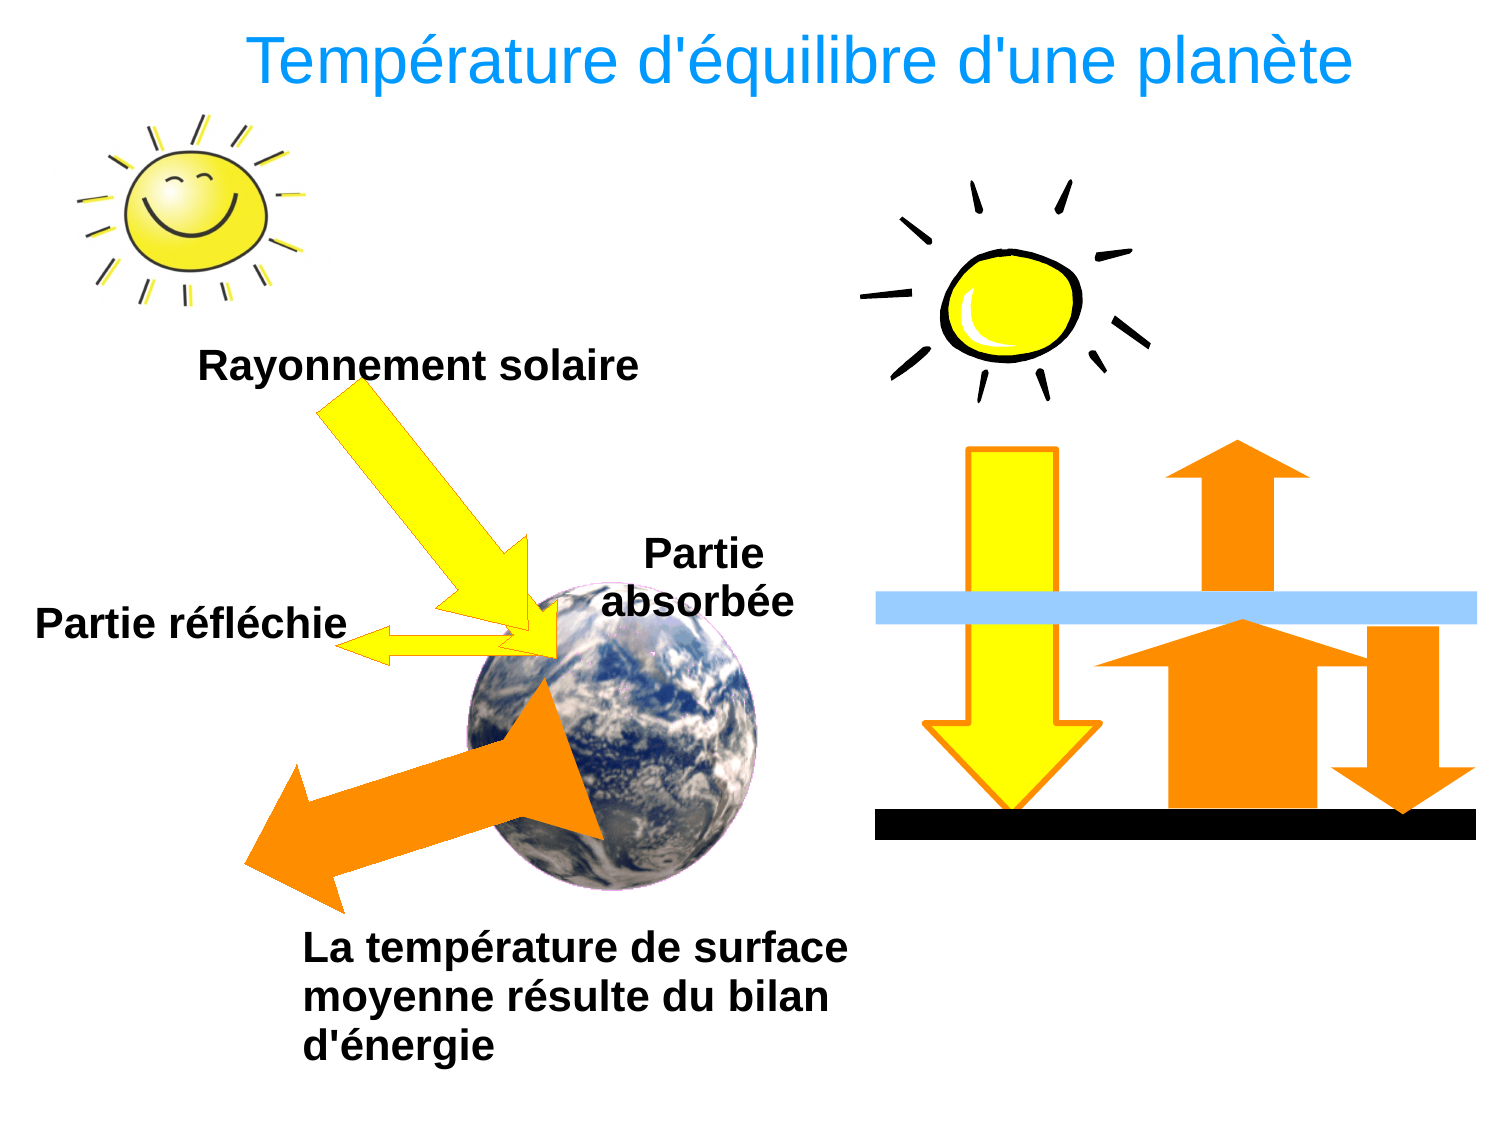

Température d'équilibre d'une planète
Rayonnement solaire
Partie absorbée
Partie réfléchie
La température de surface moyenne résulte du bilan d'énergie